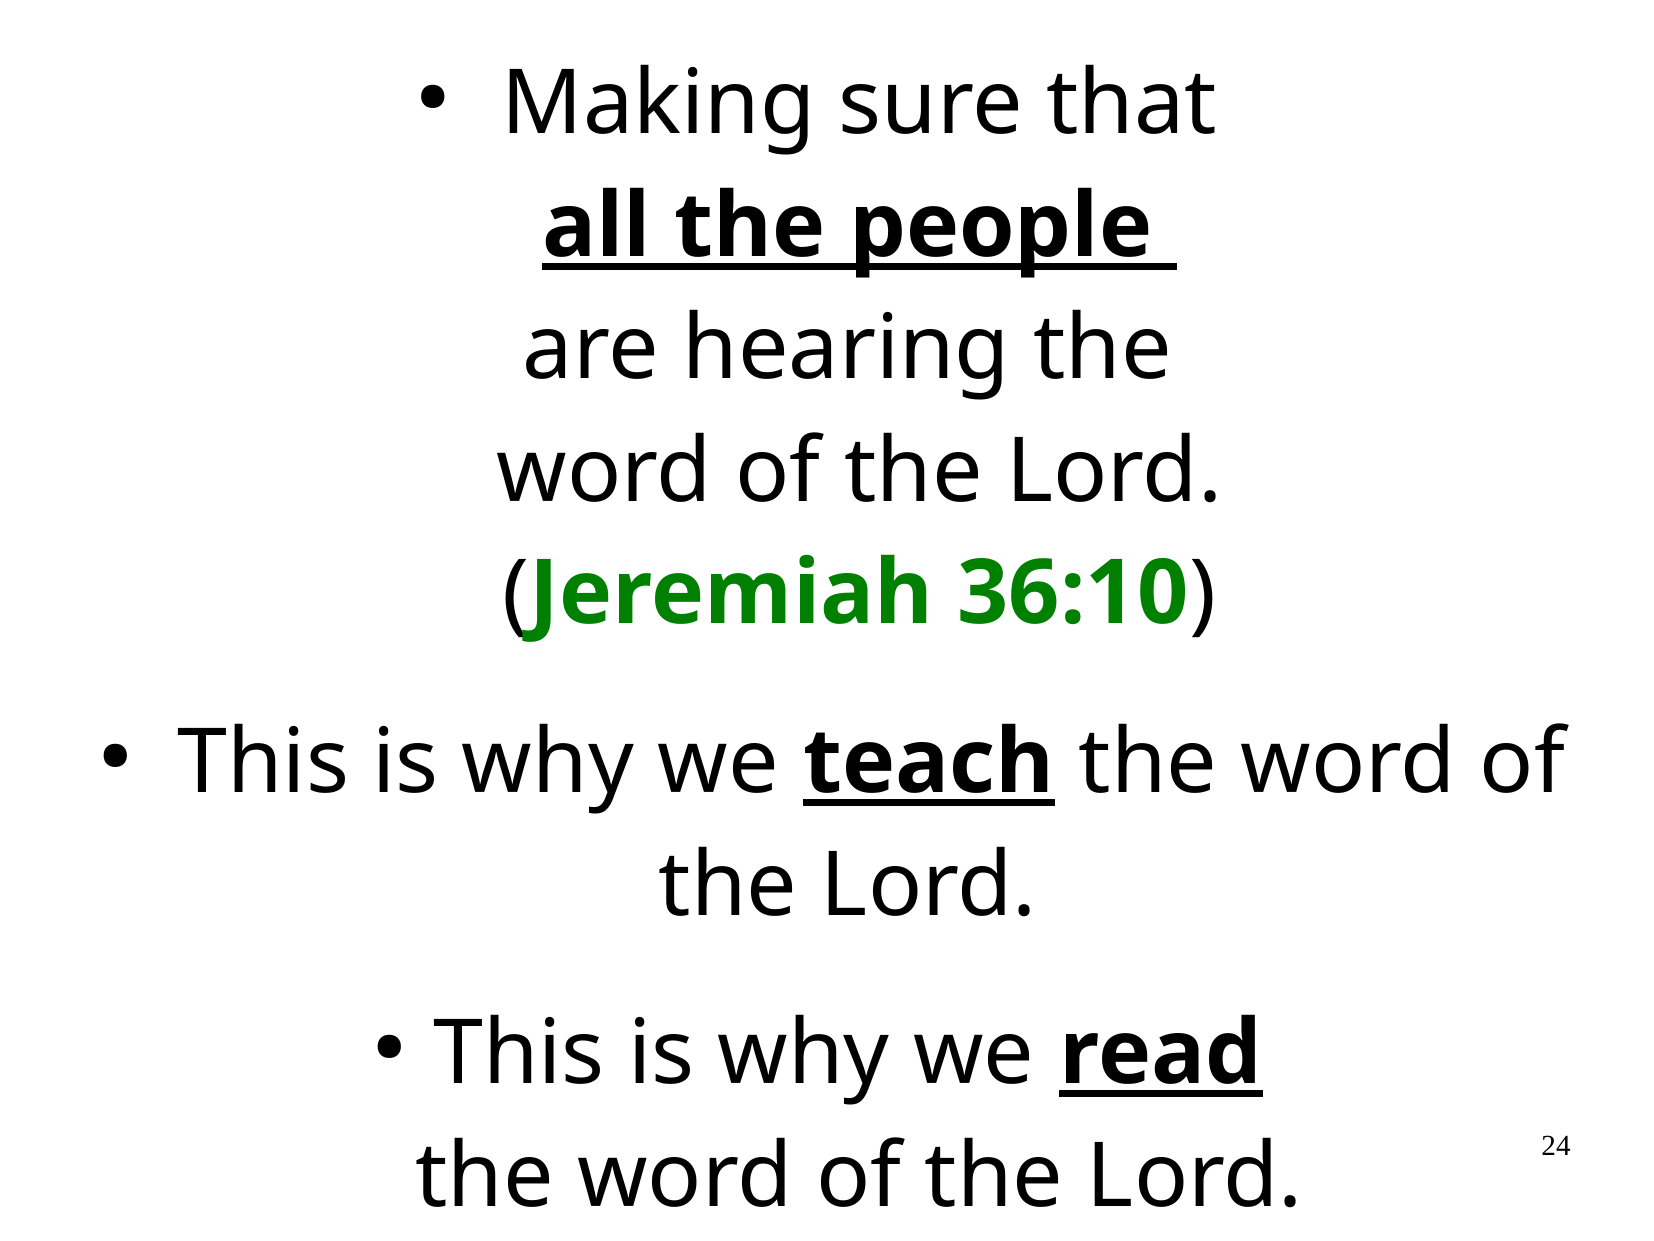

# Making sure that all the people are hearing the word of the Lord. (Jeremiah 36:10)
 This is why we teach the word of the Lord.
This is why we read
the word of the Lord.
24